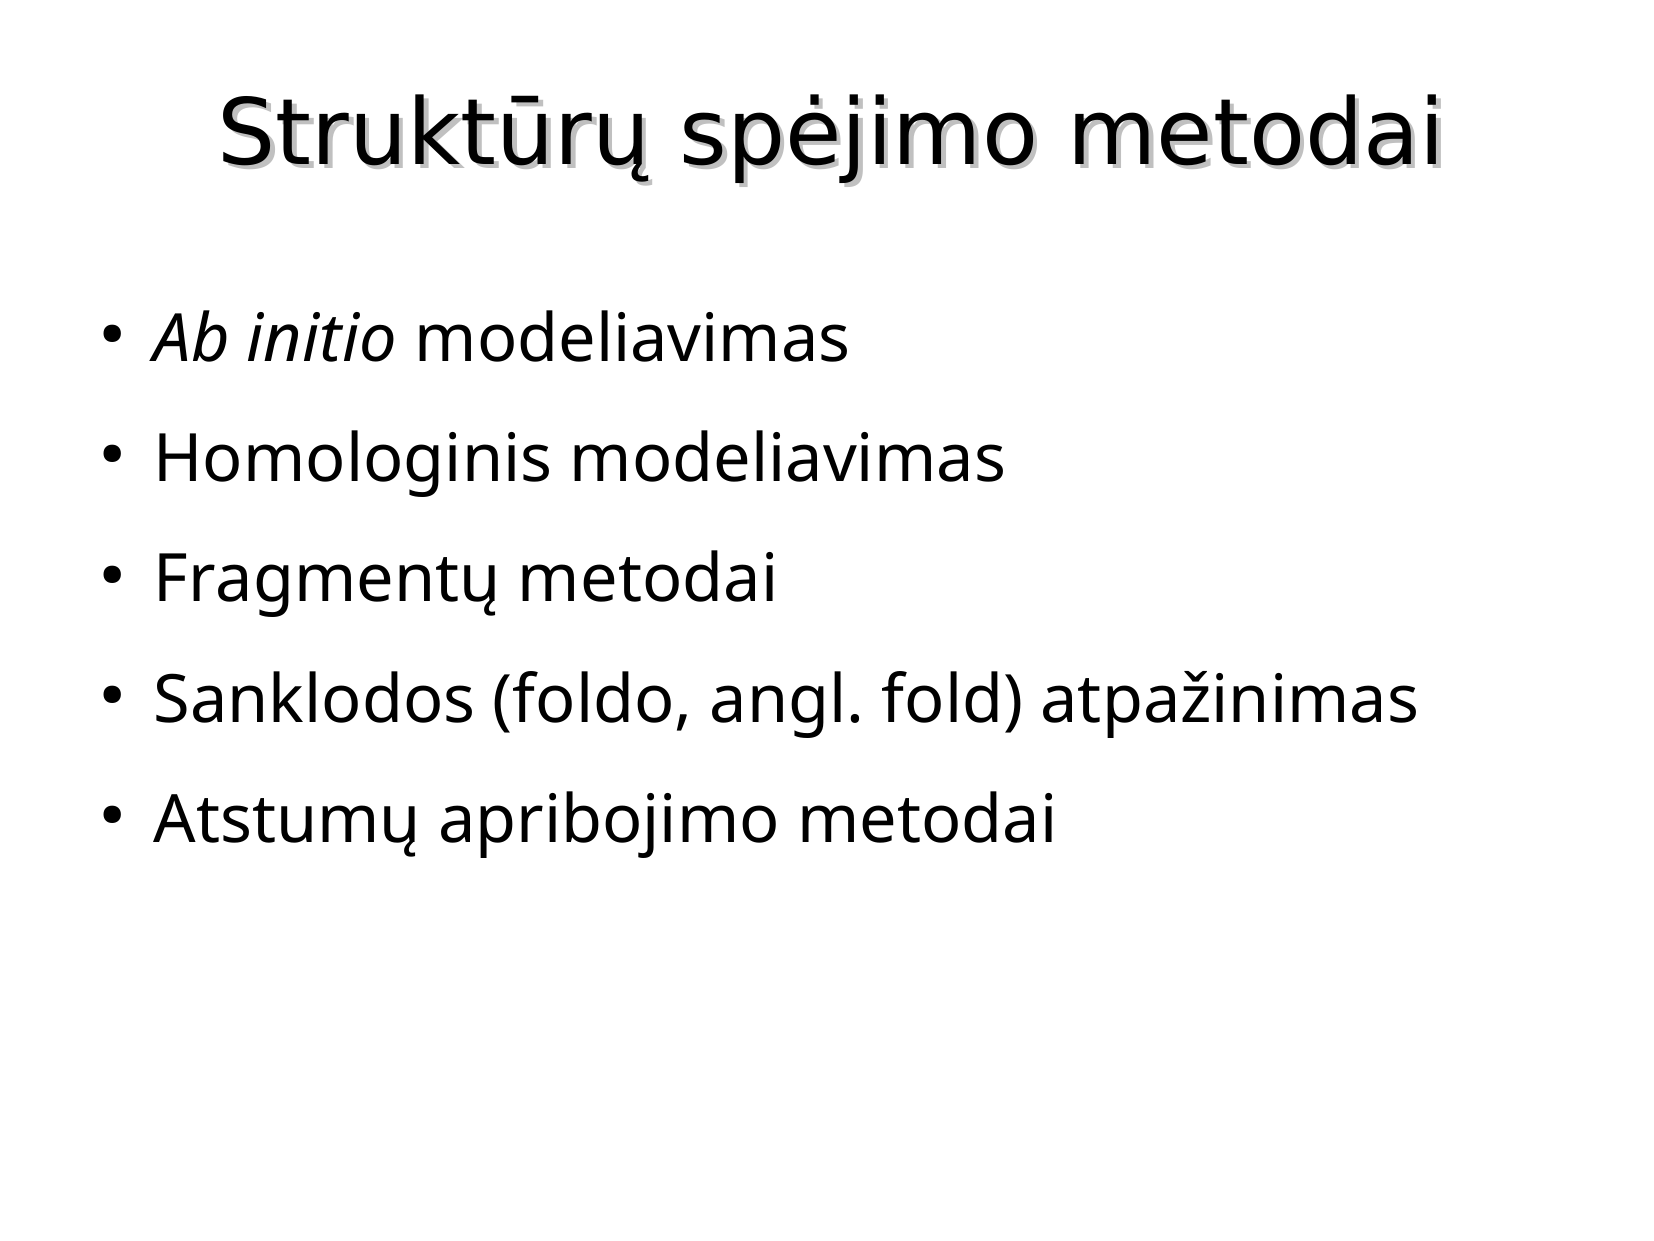

# Struktūrų spėjimo metodai
Ab initio modeliavimas
Homologinis modeliavimas
Fragmentų metodai
Sanklodos (foldo, angl. fold) atpažinimas
Atstumų apribojimo metodai